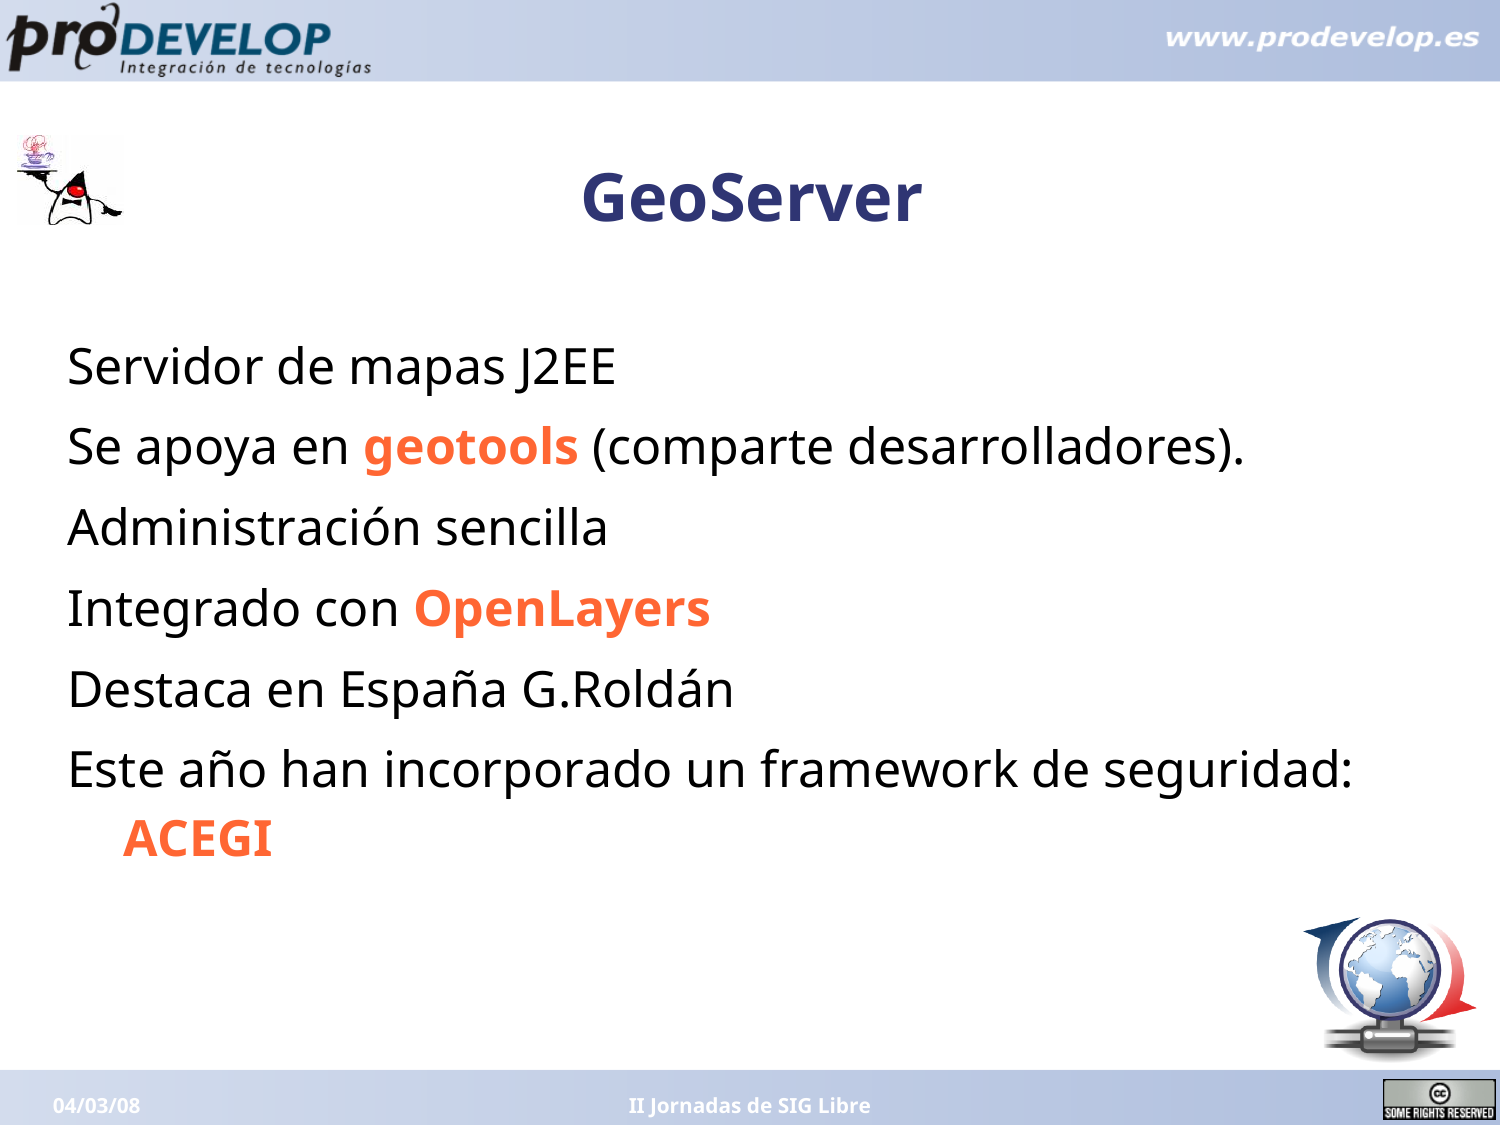

GeoServer
# Servidor de mapas J2EE
Se apoya en geotools (comparte desarrolladores).
Administración sencilla
Integrado con OpenLayers
Destaca en España G.Roldán
Este año han incorporado un framework de seguridad: ACEGI
25/10/2006
17
Plan Difusión Interna gvSIG v. 2.0